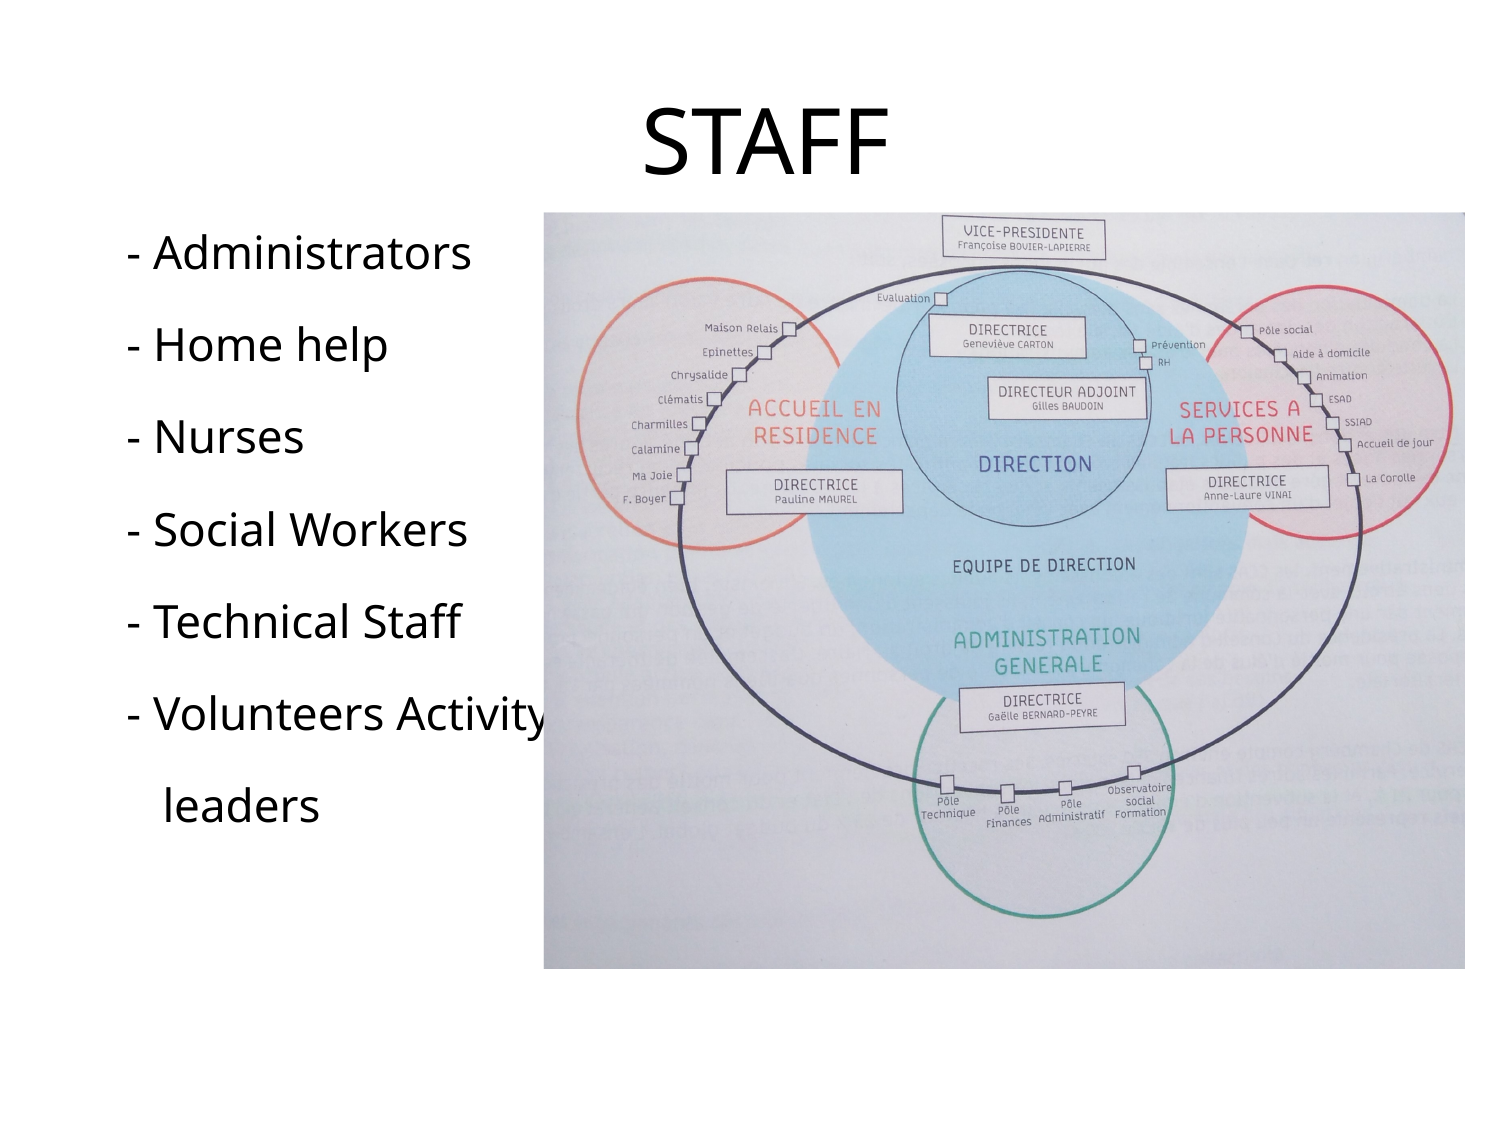

# STAFF
- Administrators
- Home help
- Nurses
- Social Workers
- Technical Staff
- Volunteers Activity
 leaders